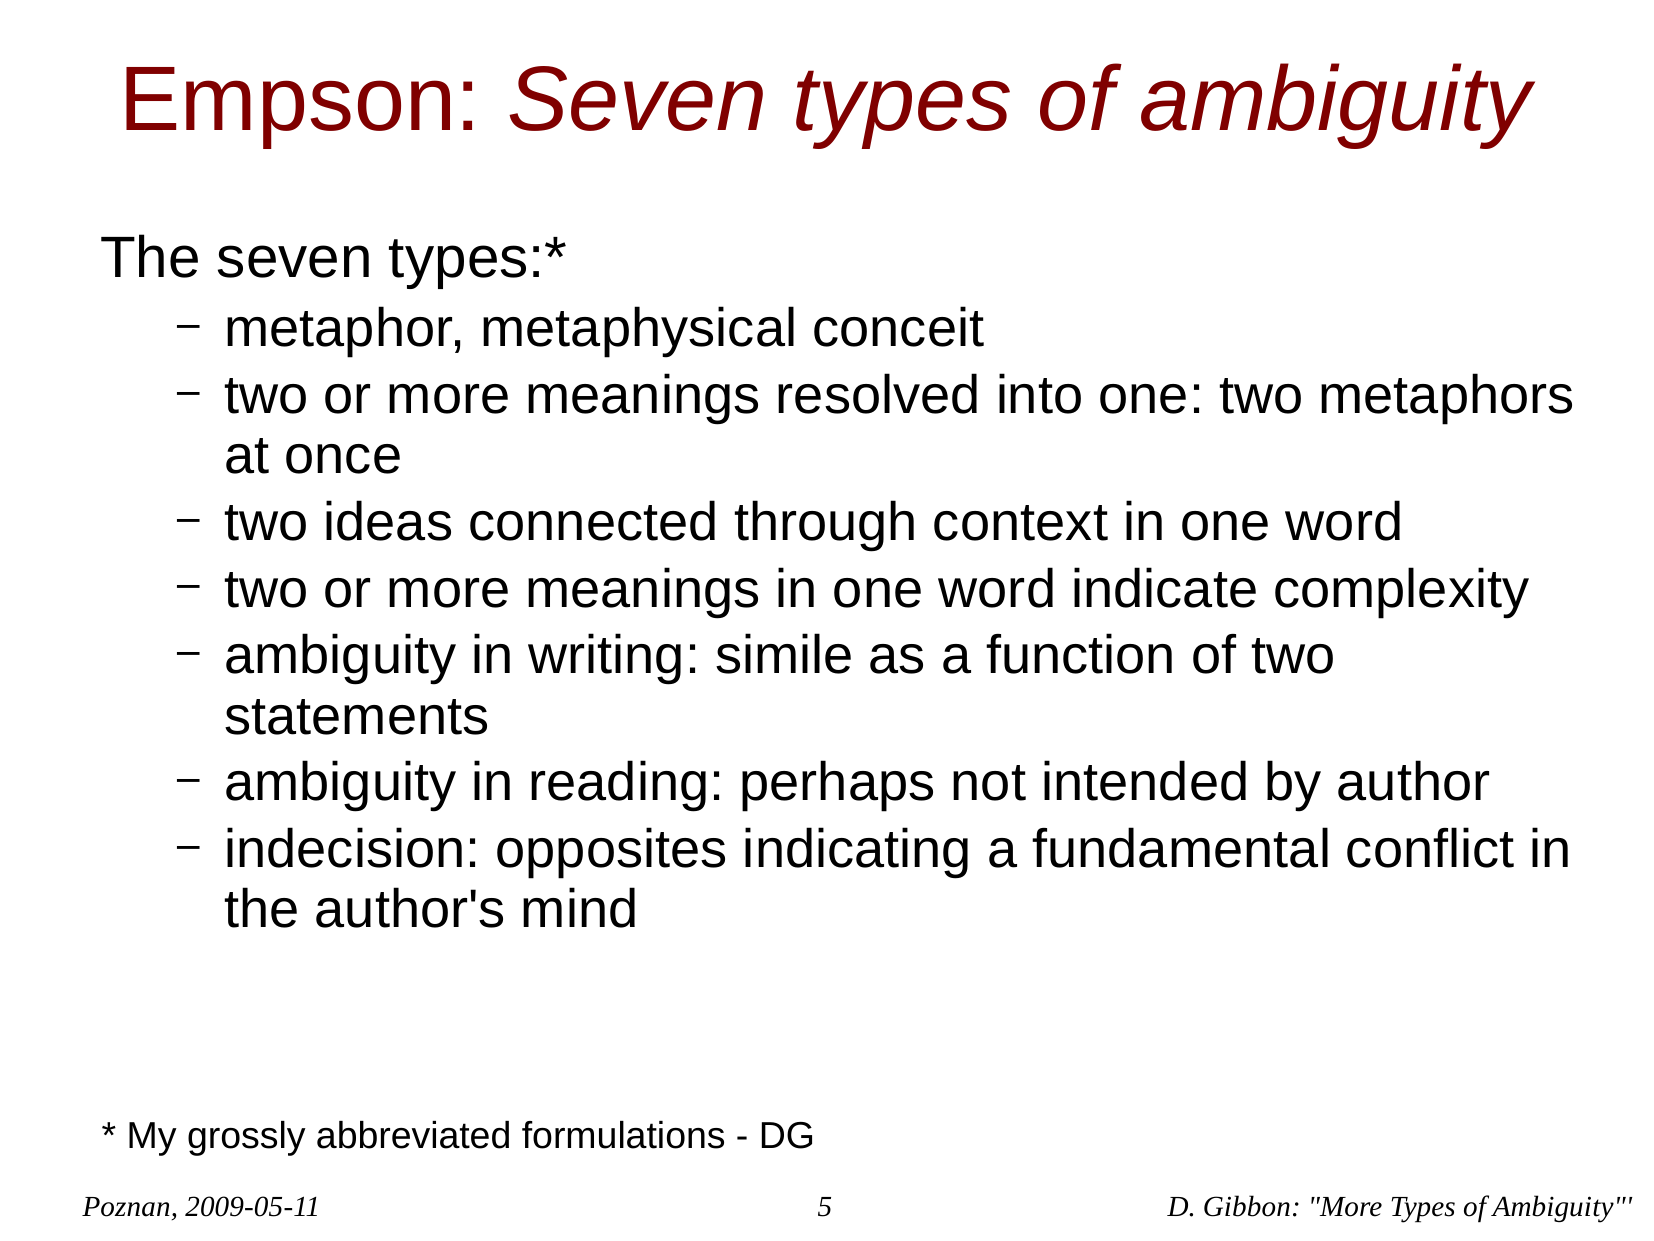

# Empson: Seven types of ambiguity
The seven types:*
metaphor, metaphysical conceit
two or more meanings resolved into one: two metaphors at once
two ideas connected through context in one word
two or more meanings in one word indicate complexity
ambiguity in writing: simile as a function of two statements
ambiguity in reading: perhaps not intended by author
indecision: opposites indicating a fundamental conflict in the author's mind
* My grossly abbreviated formulations - DG
Poznan, 2009-05-11
5
D. Gibbon: "More Types of Ambiguity"'